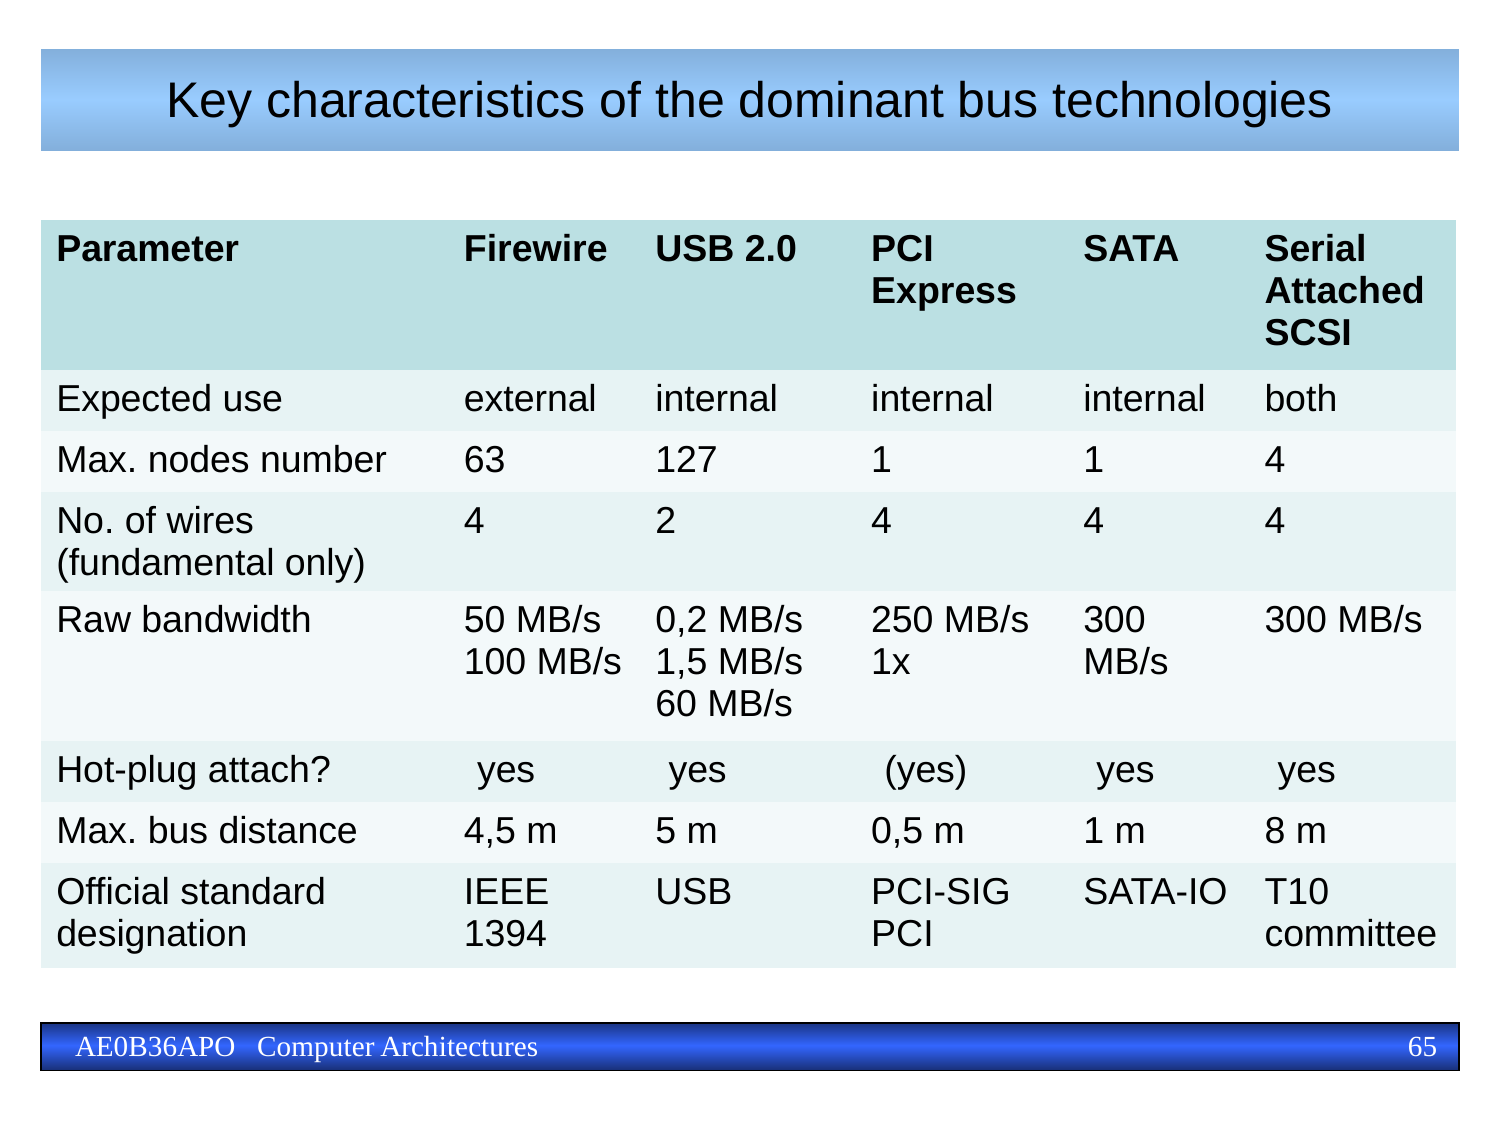

# Key characteristics of the dominant bus technologies
| Parameter | Firewire | USB 2.0 | PCI Express | SATA | Serial Attached SCSI |
| --- | --- | --- | --- | --- | --- |
| Expected use | external | internal | internal | internal | both |
| Max. nodes number | 63 | 127 | 1 | 1 | 4 |
| No. of wires (fundamental only) | 4 | 2 | 4 | 4 | 4 |
| Raw bandwidth | 50 MB/s 100 MB/s | 0,2 MB/s 1,5 MB/s 60 MB/s | 250 MB/s 1x | 300 MB/s | 300 MB/s |
| Hot-plug attach? | yes | yes | (yes) | yes | yes |
| Max. bus distance | 4,5 m | 5 m | 0,5 m | 1 m | 8 m |
| Official standard designation | IEEE 1394 | USB | PCI-SIG PCI | SATA-IO | T10 committee |
AE0B36APO Computer Architectures
65